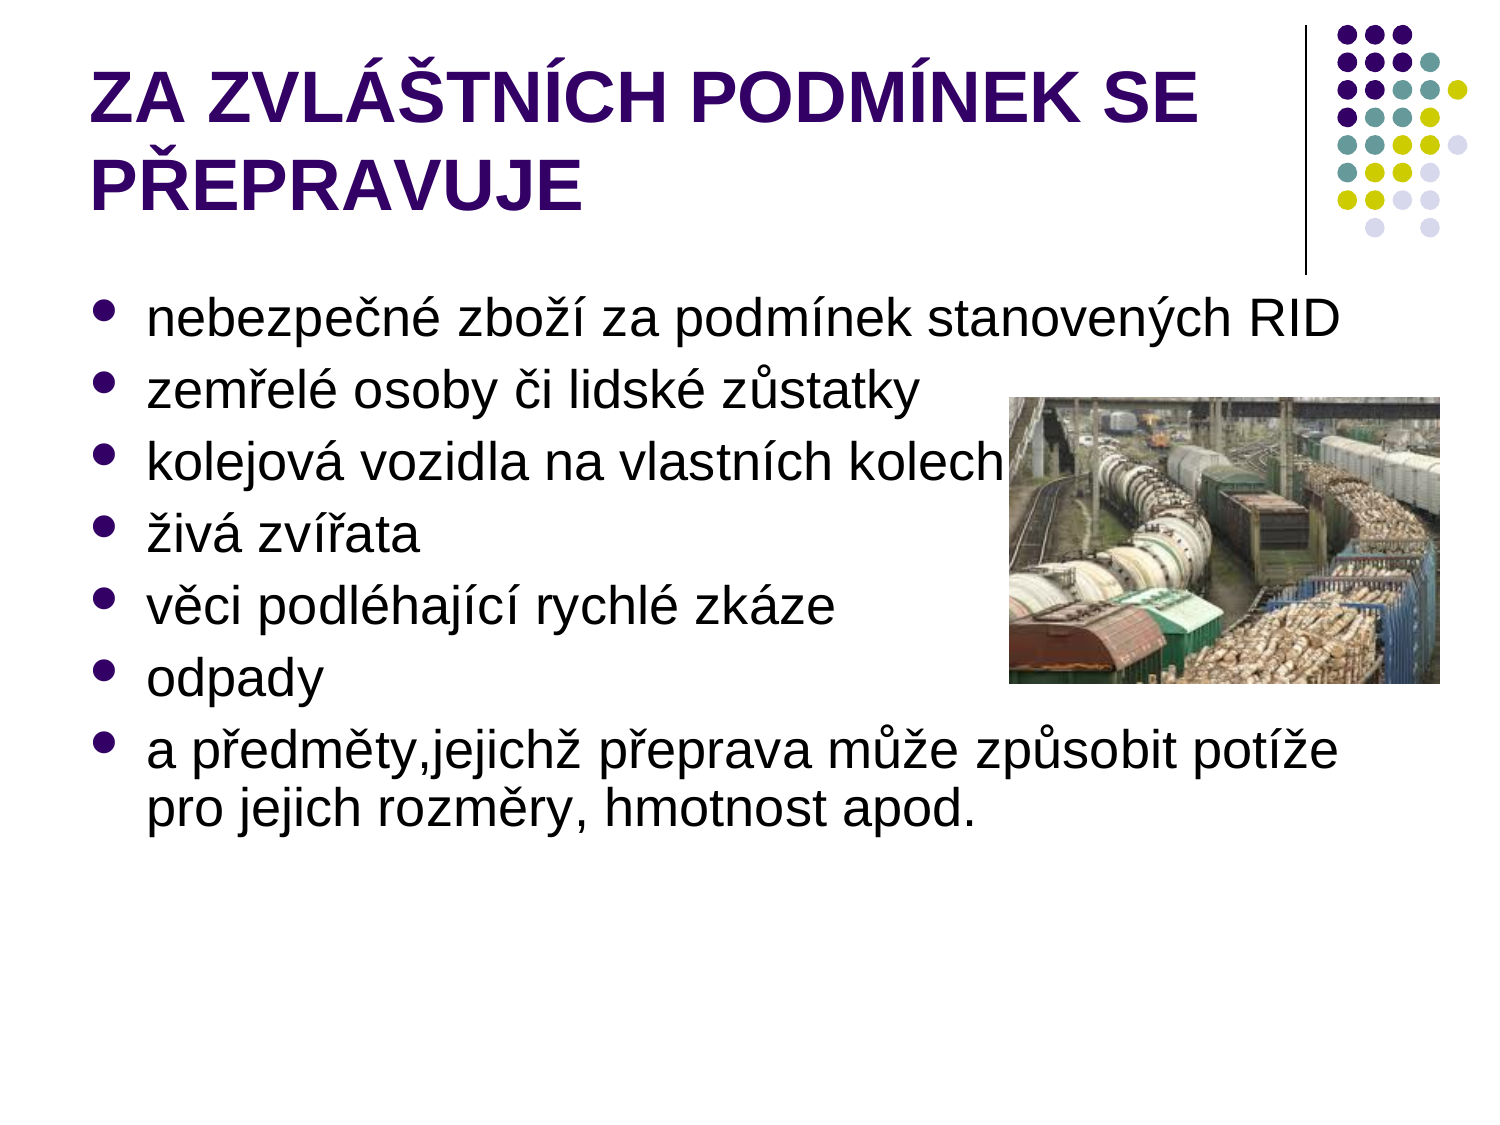

# ZA ZVLÁŠTNÍCH PODMÍNEK SE PŘEPRAVUJE
nebezpečné zboží za podmínek stanovených RID
zemřelé osoby či lidské zůstatky
kolejová vozidla na vlastních kolech
živá zvířata
věci podléhající rychlé zkáze
odpady
a předměty,jejichž přeprava může způsobit potíže pro jejich rozměry, hmotnost apod.